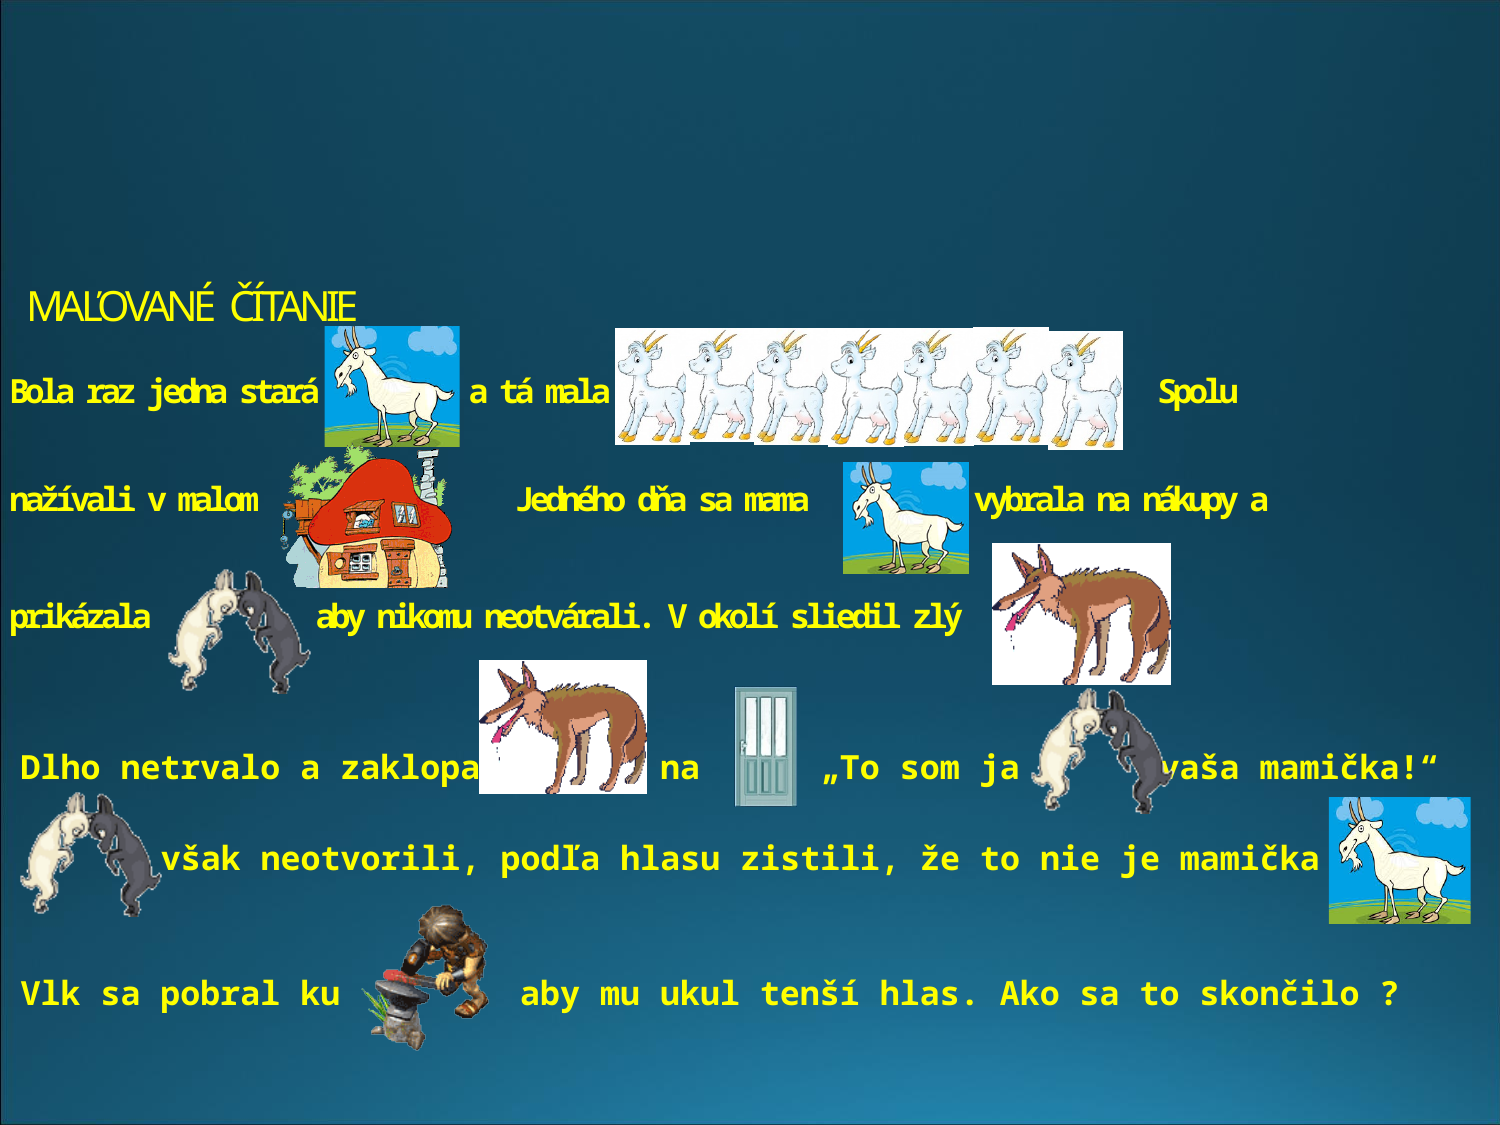

# MAĽOVANÉ ČÍTANIE Bola raz jedna stará a tá mala Spolu nažívali v malom Jedného dňa sa mama vybrala na nákupy a prikázala aby nikomu neotvárali. V okolí sliedil zlý
Dlho netrvalo a zaklopal na „To som ja vaša mamička!“
 však neotvorili, podľa hlasu zistili, že to nie je mamička
Vlk sa pobral ku aby mu ukul tenší hlas. Ako sa to skončilo ?